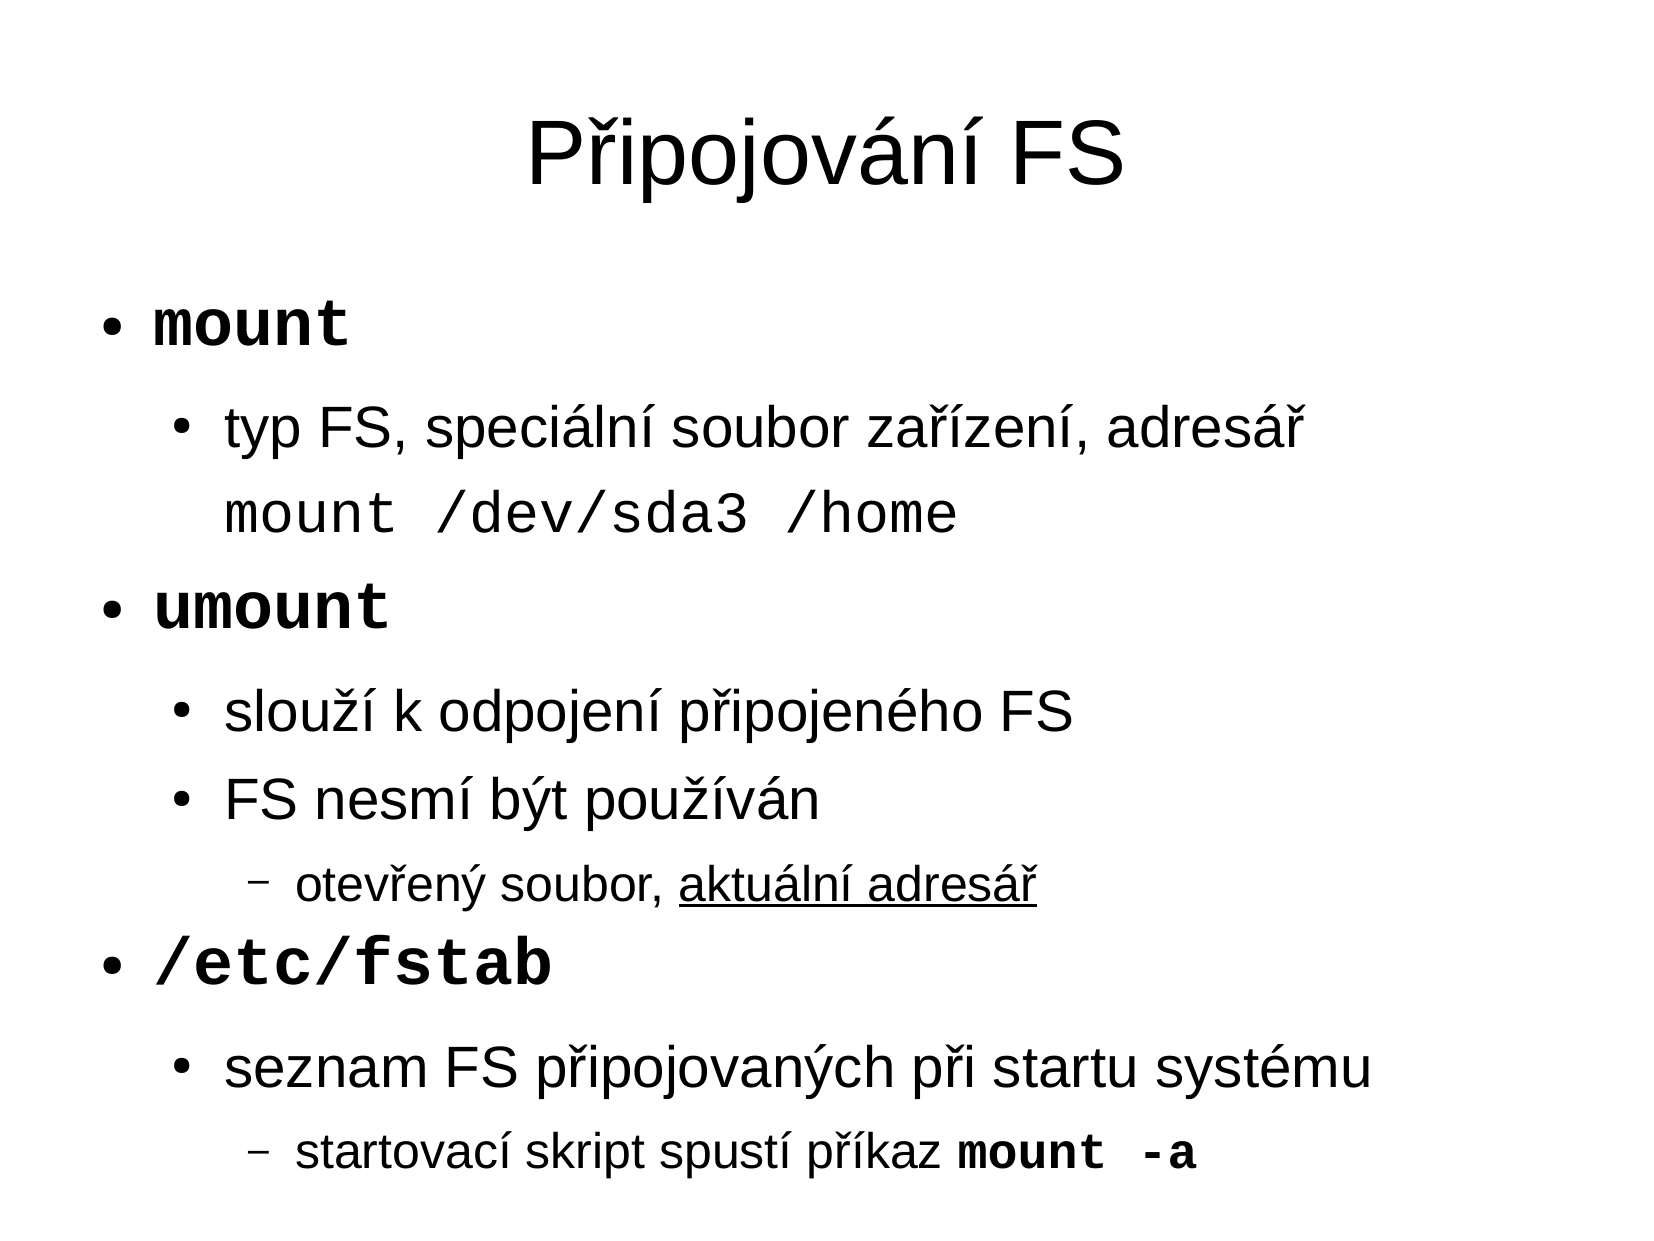

# Připojování FS
mount
typ FS, speciální soubor zařízení, adresář
mount /dev/sda3 /home
umount
slouží k odpojení připojeného FS
FS nesmí být používán
otevřený soubor, aktuální adresář
/etc/fstab
seznam FS připojovaných při startu systému
startovací skript spustí příkaz mount -a